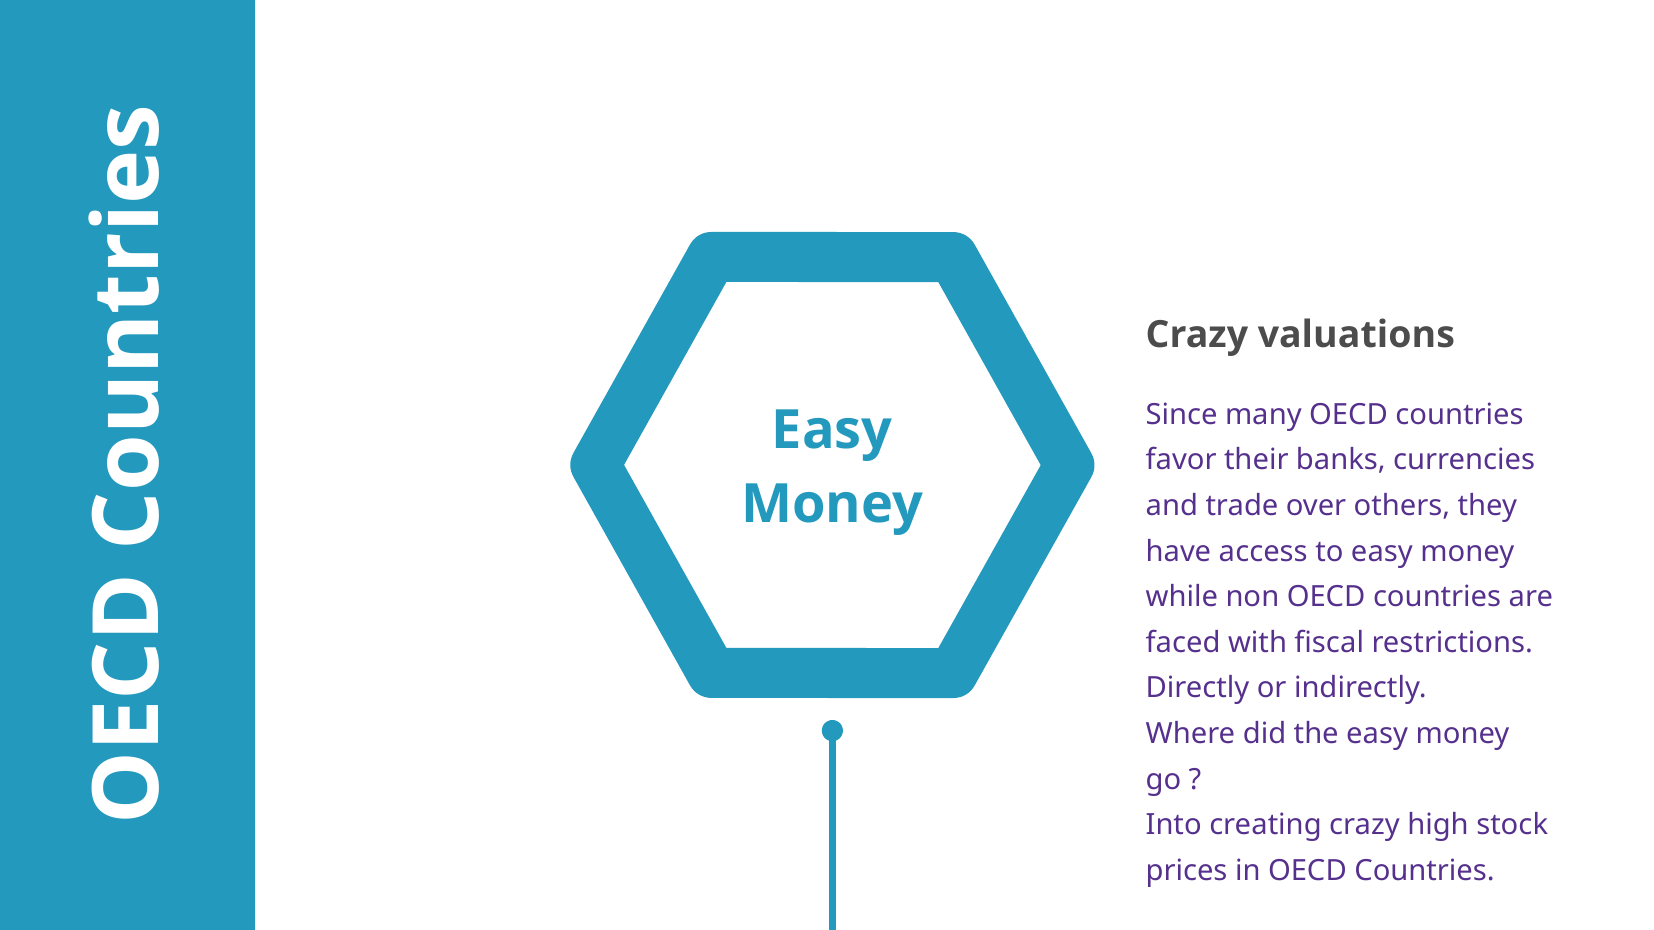

Easy
Money
Crazy valuations
Since many OECD countries favor their banks, currencies and trade over others, they have access to easy money while non OECD countries are faced with fiscal restrictions. Directly or indirectly.
Where did the easy money go ?
Into creating crazy high stock prices in OECD Countries.
# OECD Countries